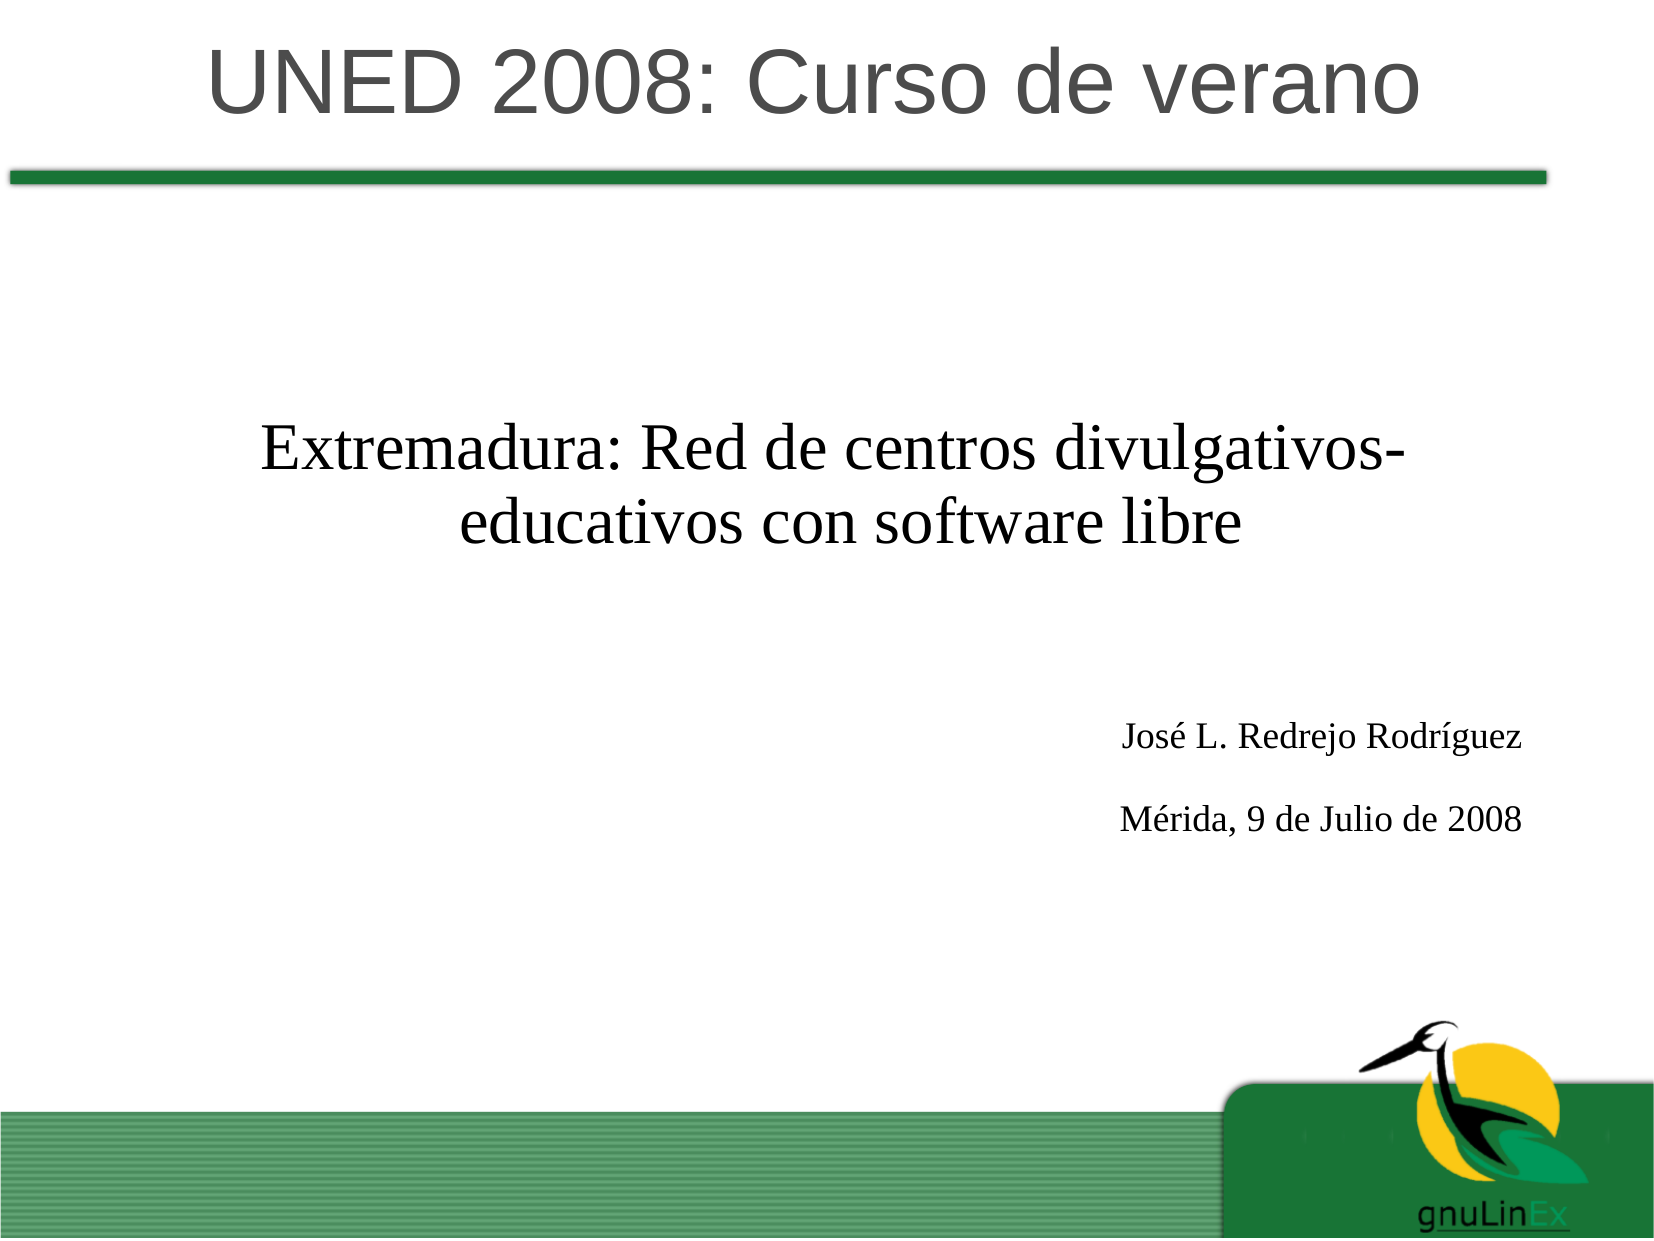

# UNED 2008: Curso de verano
Extremadura: Red de centros divulgativos-educativos con software libre
José L. Redrejo Rodríguez
Mérida, 9 de Julio de 2008